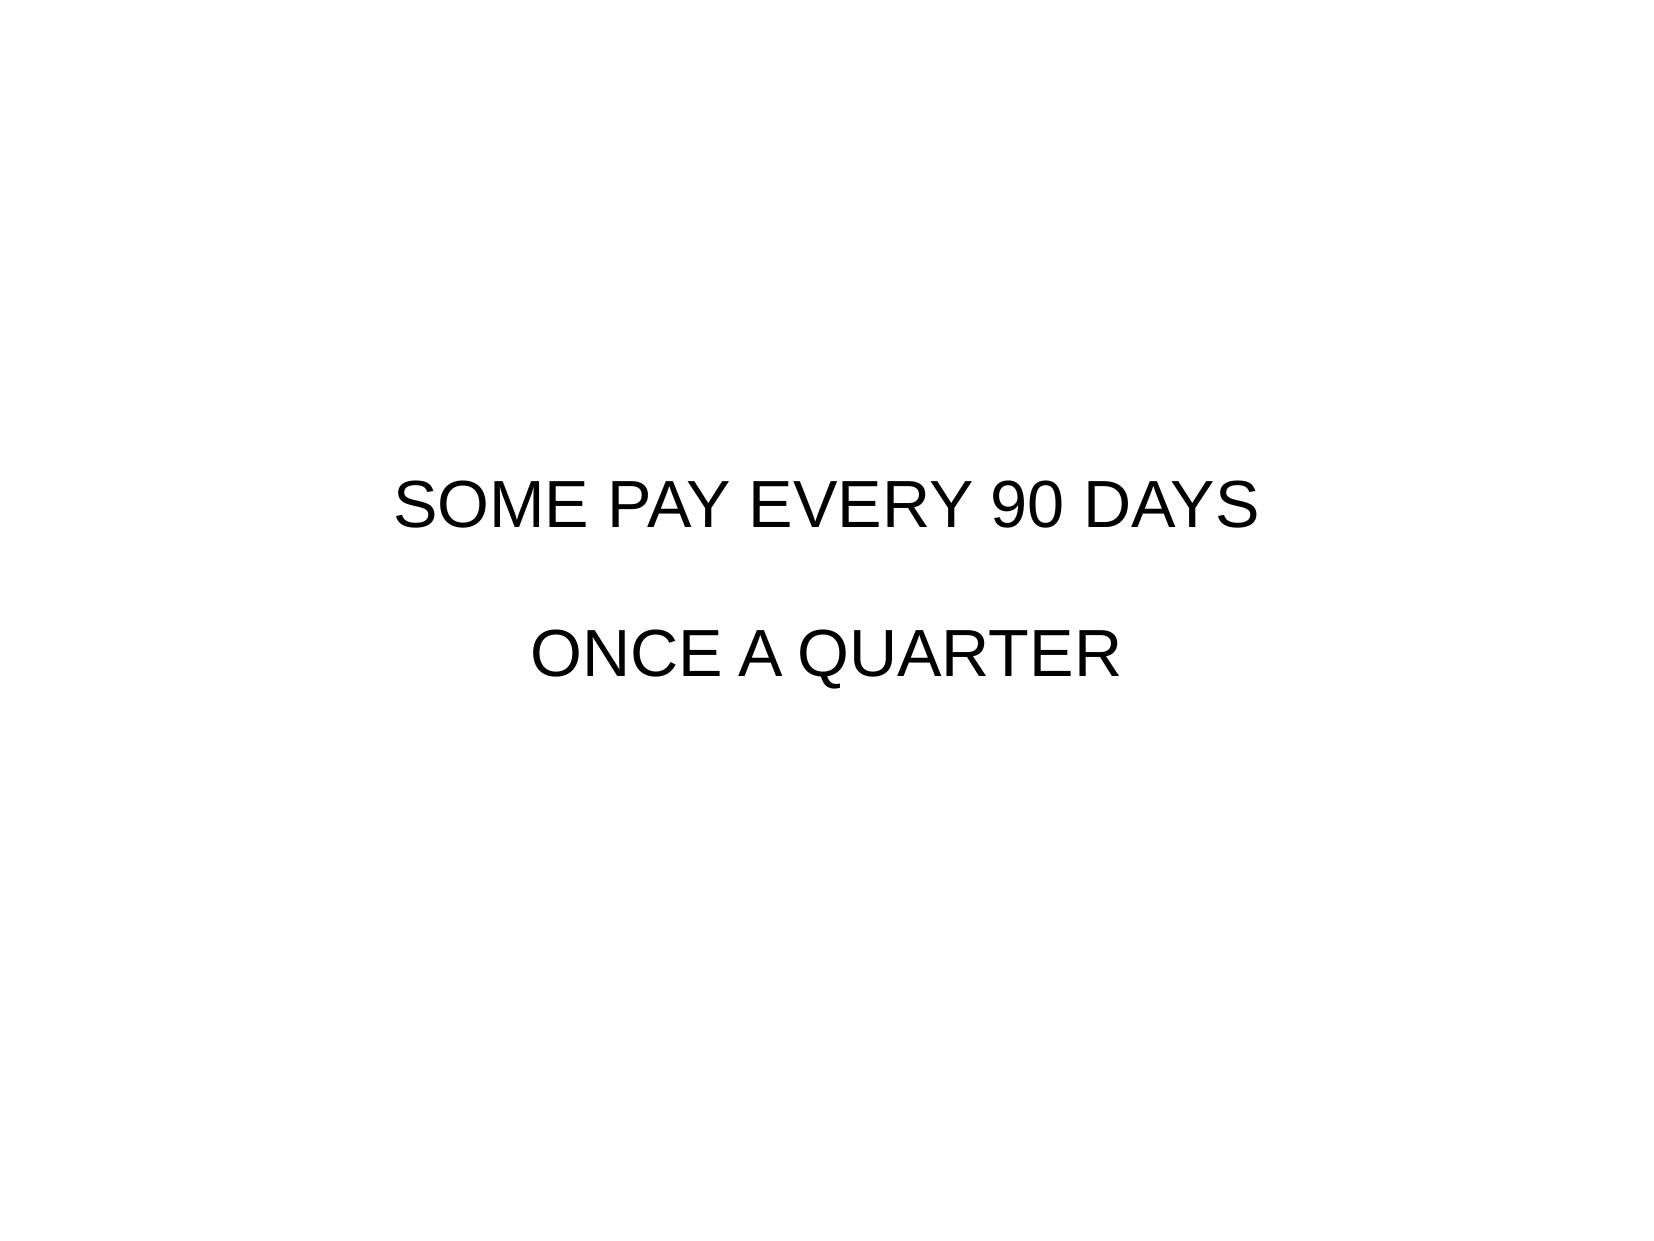

# SOME PAY EVERY 90 DAYS
ONCE A QUARTER